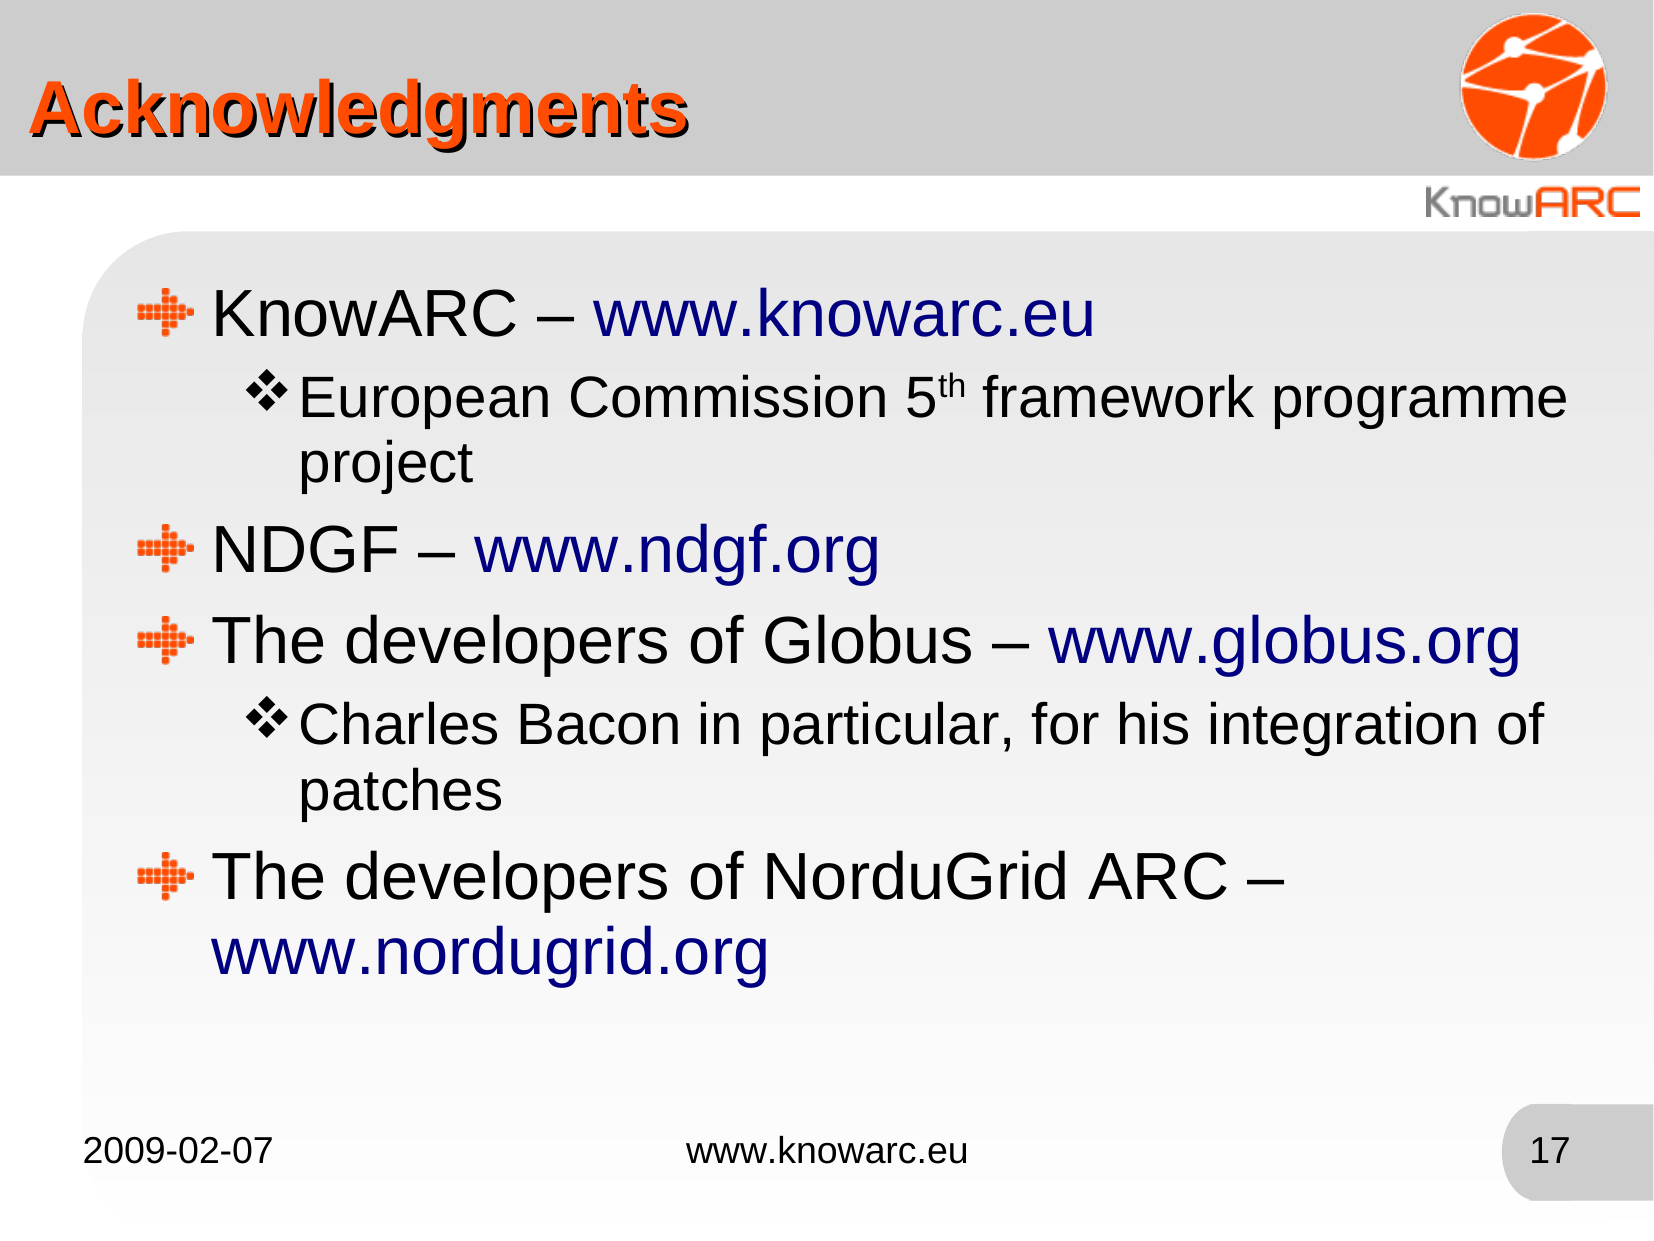

# Acknowledgments
KnowARC – www.knowarc.eu
European Commission 5th framework programme project
NDGF – www.ndgf.org
The developers of Globus – www.globus.org
Charles Bacon in particular, for his integration of patches
The developers of NorduGrid ARC – www.nordugrid.org
2009-02-07
www.knowarc.eu
17